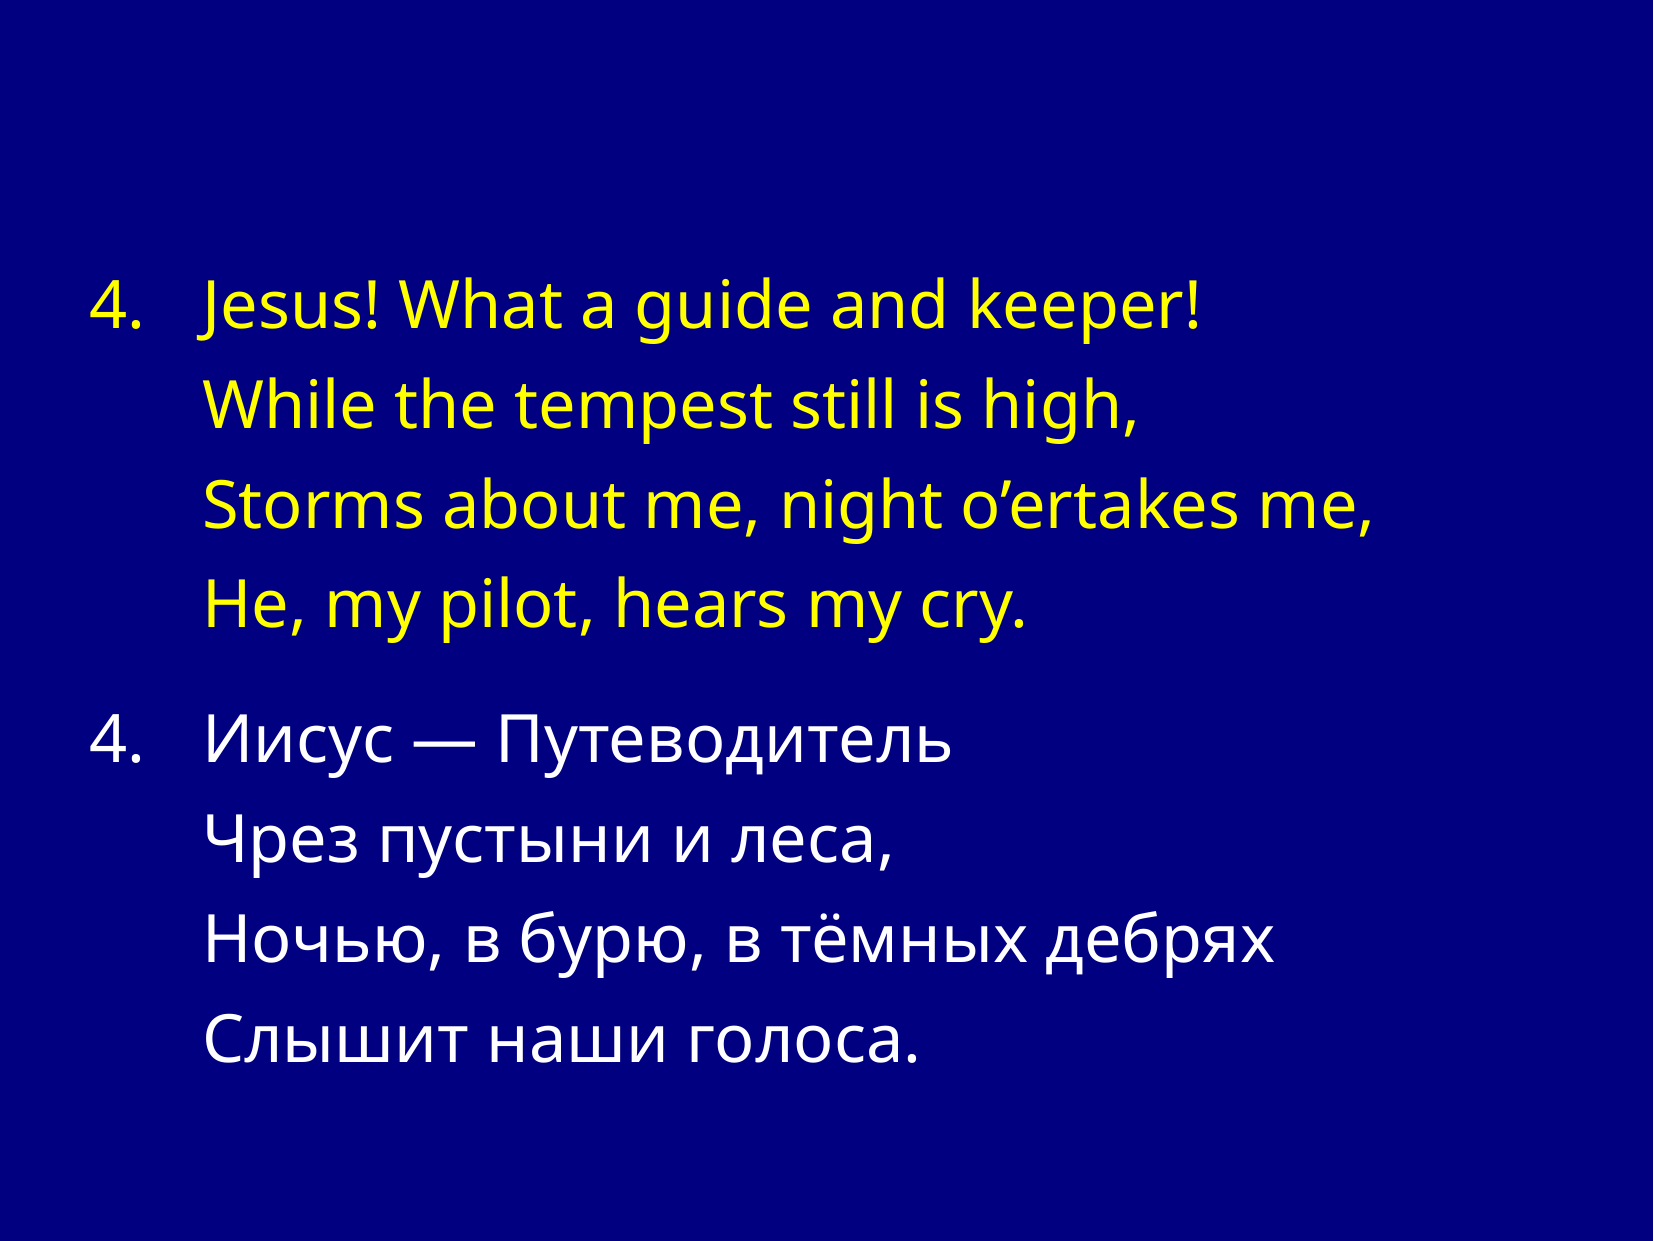

4.	Jesus! What a guide and keeper!
	While the tempest still is high,
	Storms about me, night o’ertakes me,
	He, my pilot, hears my cry.
4.	Иисус — Путеводитель
	Чрез пустыни и леса,
	Ночью, в бурю, в тёмных дебрях
	Слышит наши голоса.